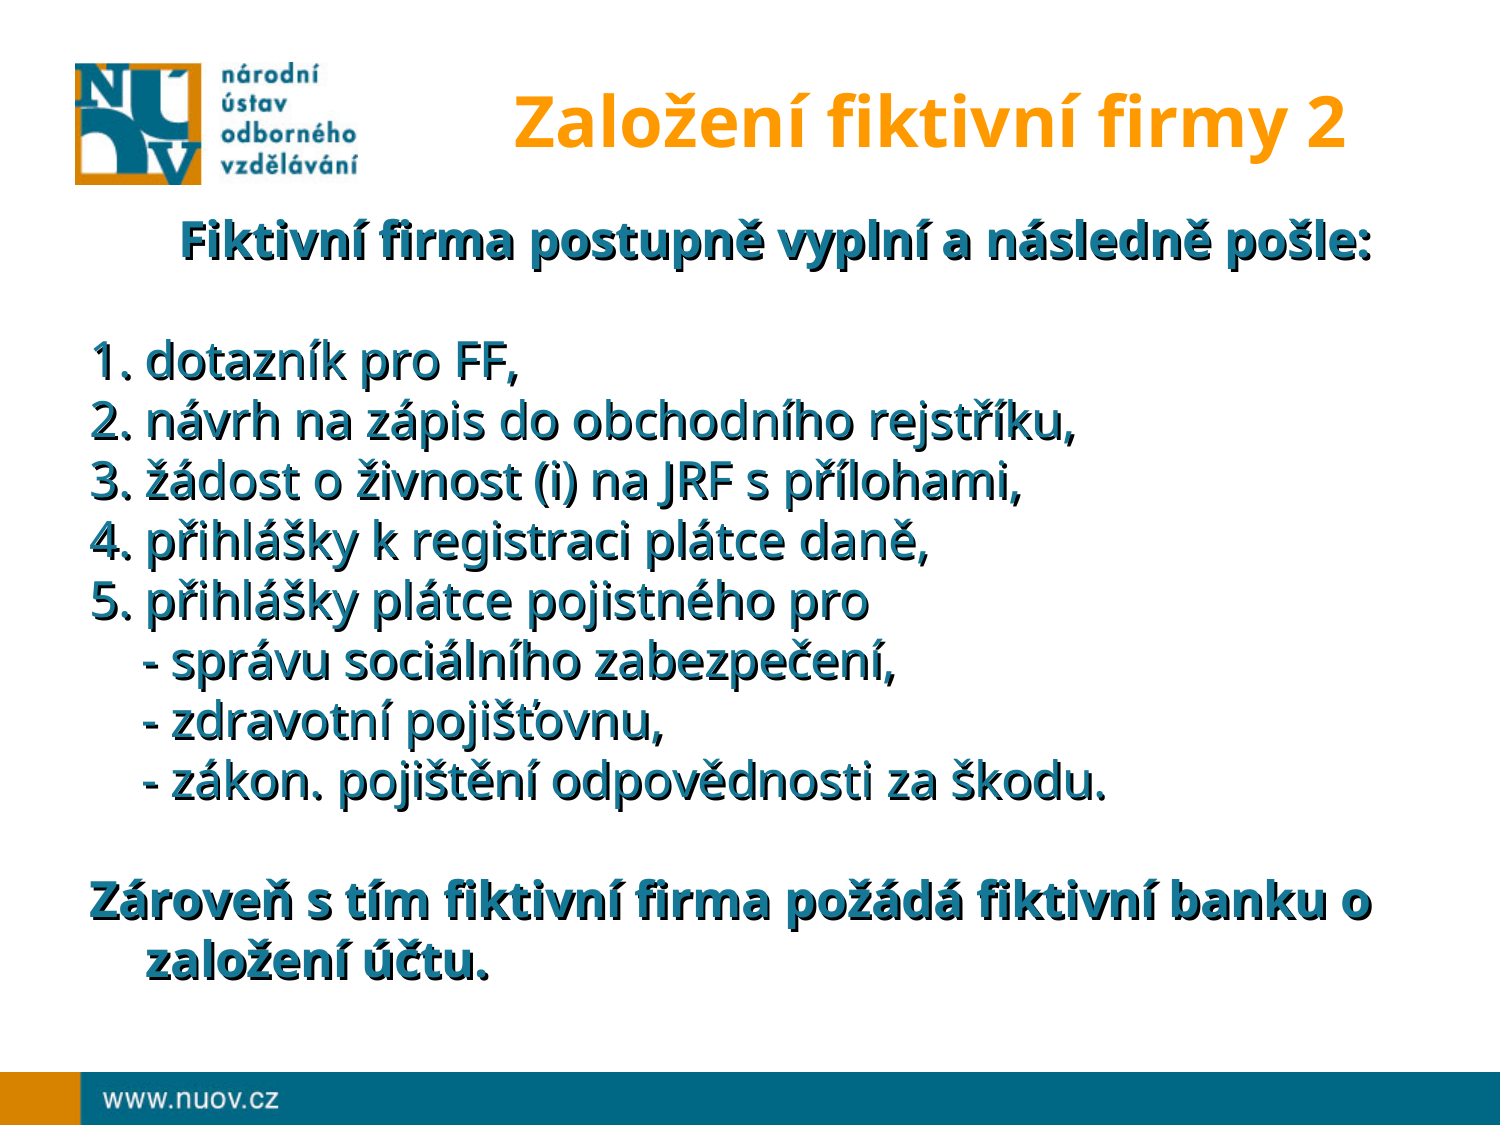

# Založení fiktivní firmy 2
Fiktivní firma postupně vyplní a následně pošle:
1. dotazník pro FF,
2. návrh na zápis do obchodního rejstříku,
3. žádost o živnost (i) na JRF s přílohami,
4. přihlášky k registraci plátce daně,
5. přihlášky plátce pojistného pro
 - správu sociálního zabezpečení,
 - zdravotní pojišťovnu,
 - zákon. pojištění odpovědnosti za škodu.
Zároveň s tím fiktivní firma požádá fiktivní banku o založení účtu.